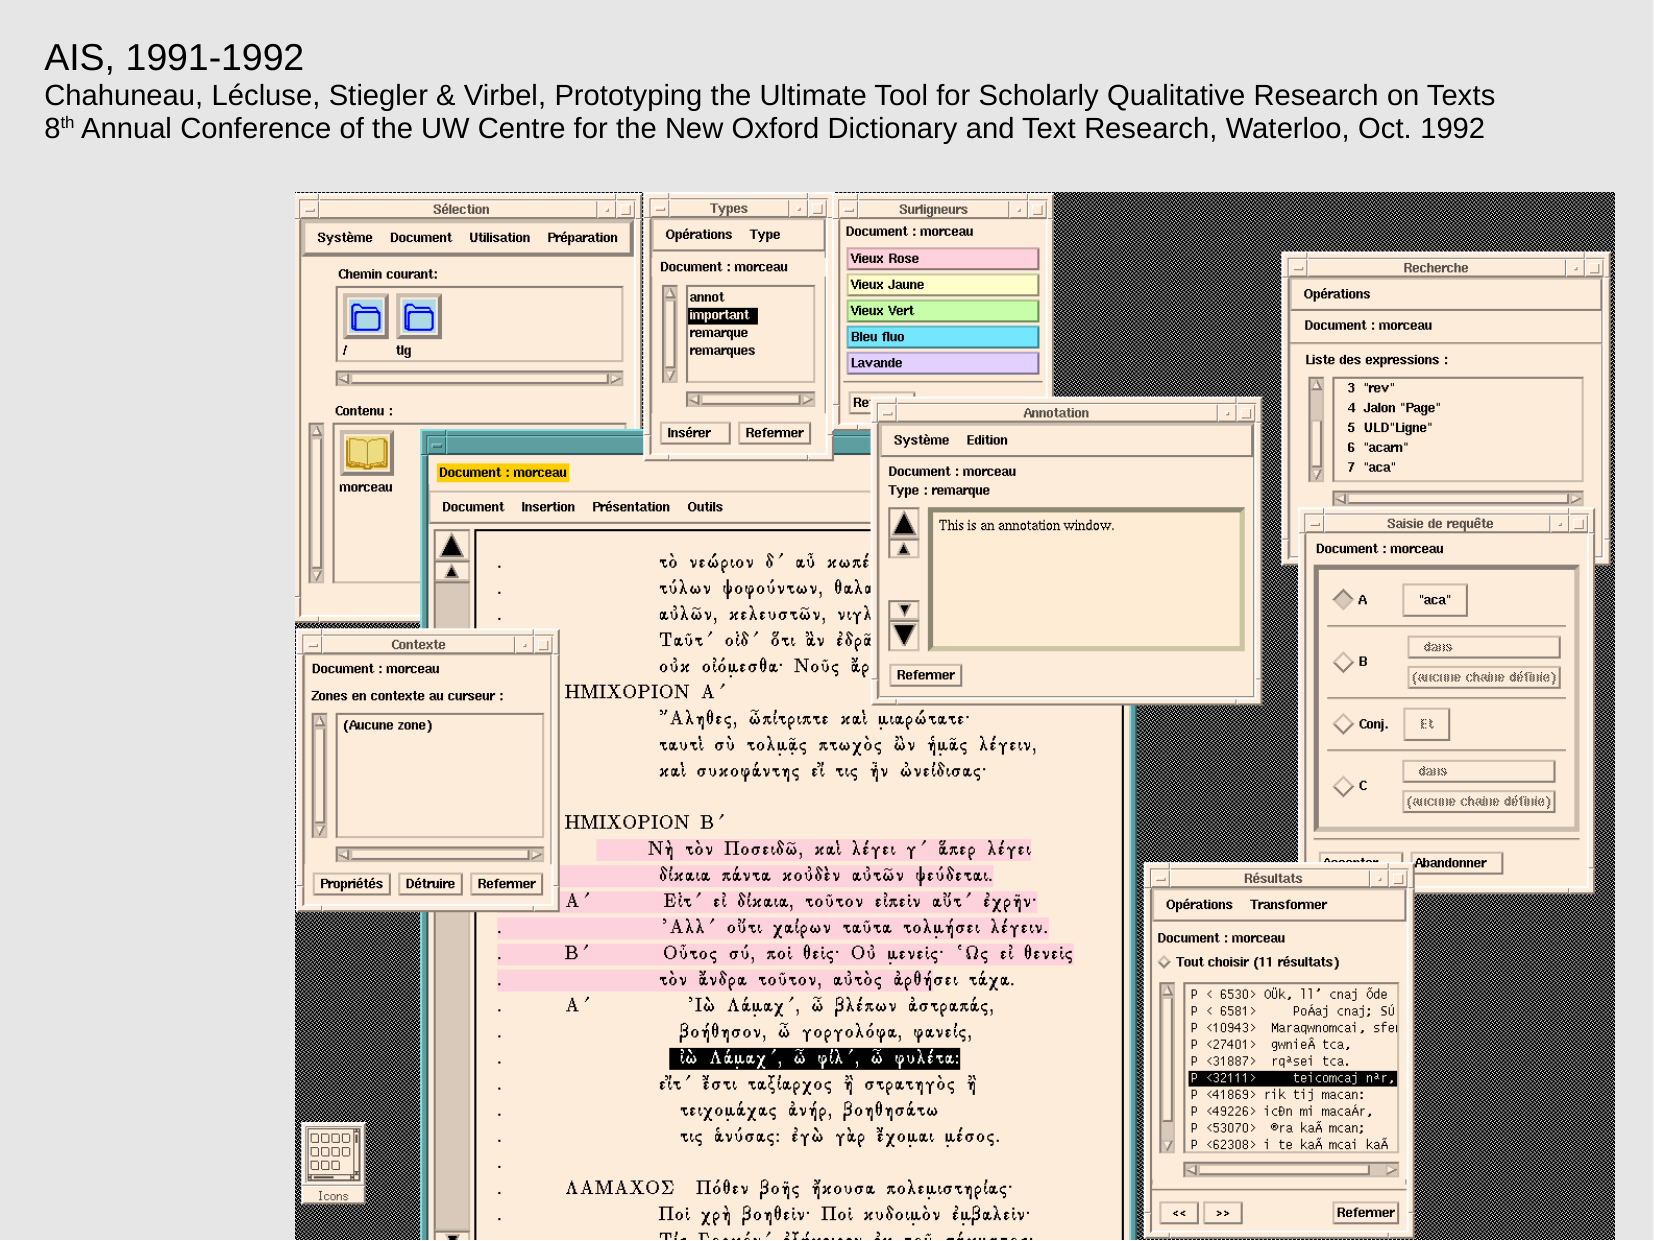

AIS, 1991-1992
Chahuneau, Lécluse, Stiegler & Virbel, Prototyping the Ultimate Tool for Scholarly Qualitative Research on Texts
8th Annual Conference of the UW Centre for the New Oxford Dictionary and Text Research, Waterloo, Oct. 1992